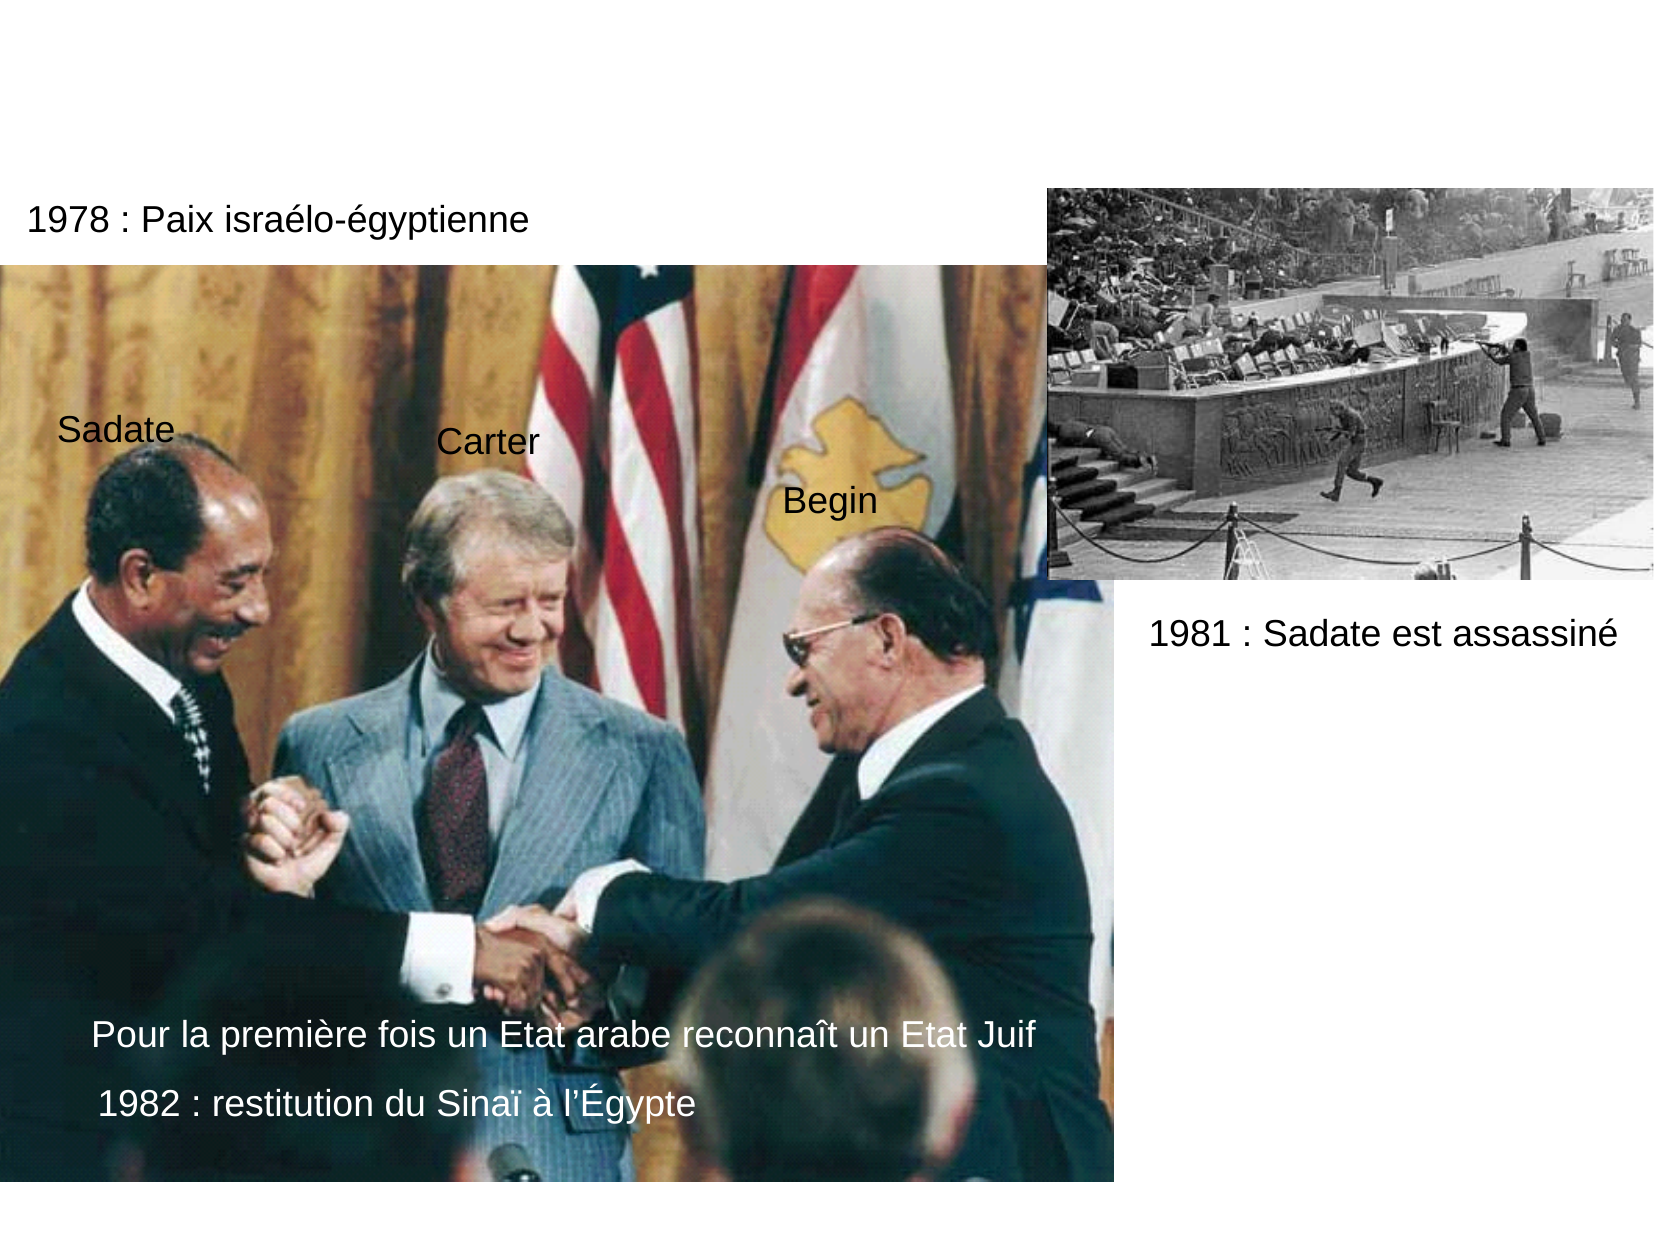

1978 : Paix israélo-égyptienne
Sadate
Carter
Begin
1981 : Sadate est assassiné
Pour la première fois un Etat arabe reconnaît un Etat Juif
1982 : restitution du Sinaï à l’Égypte